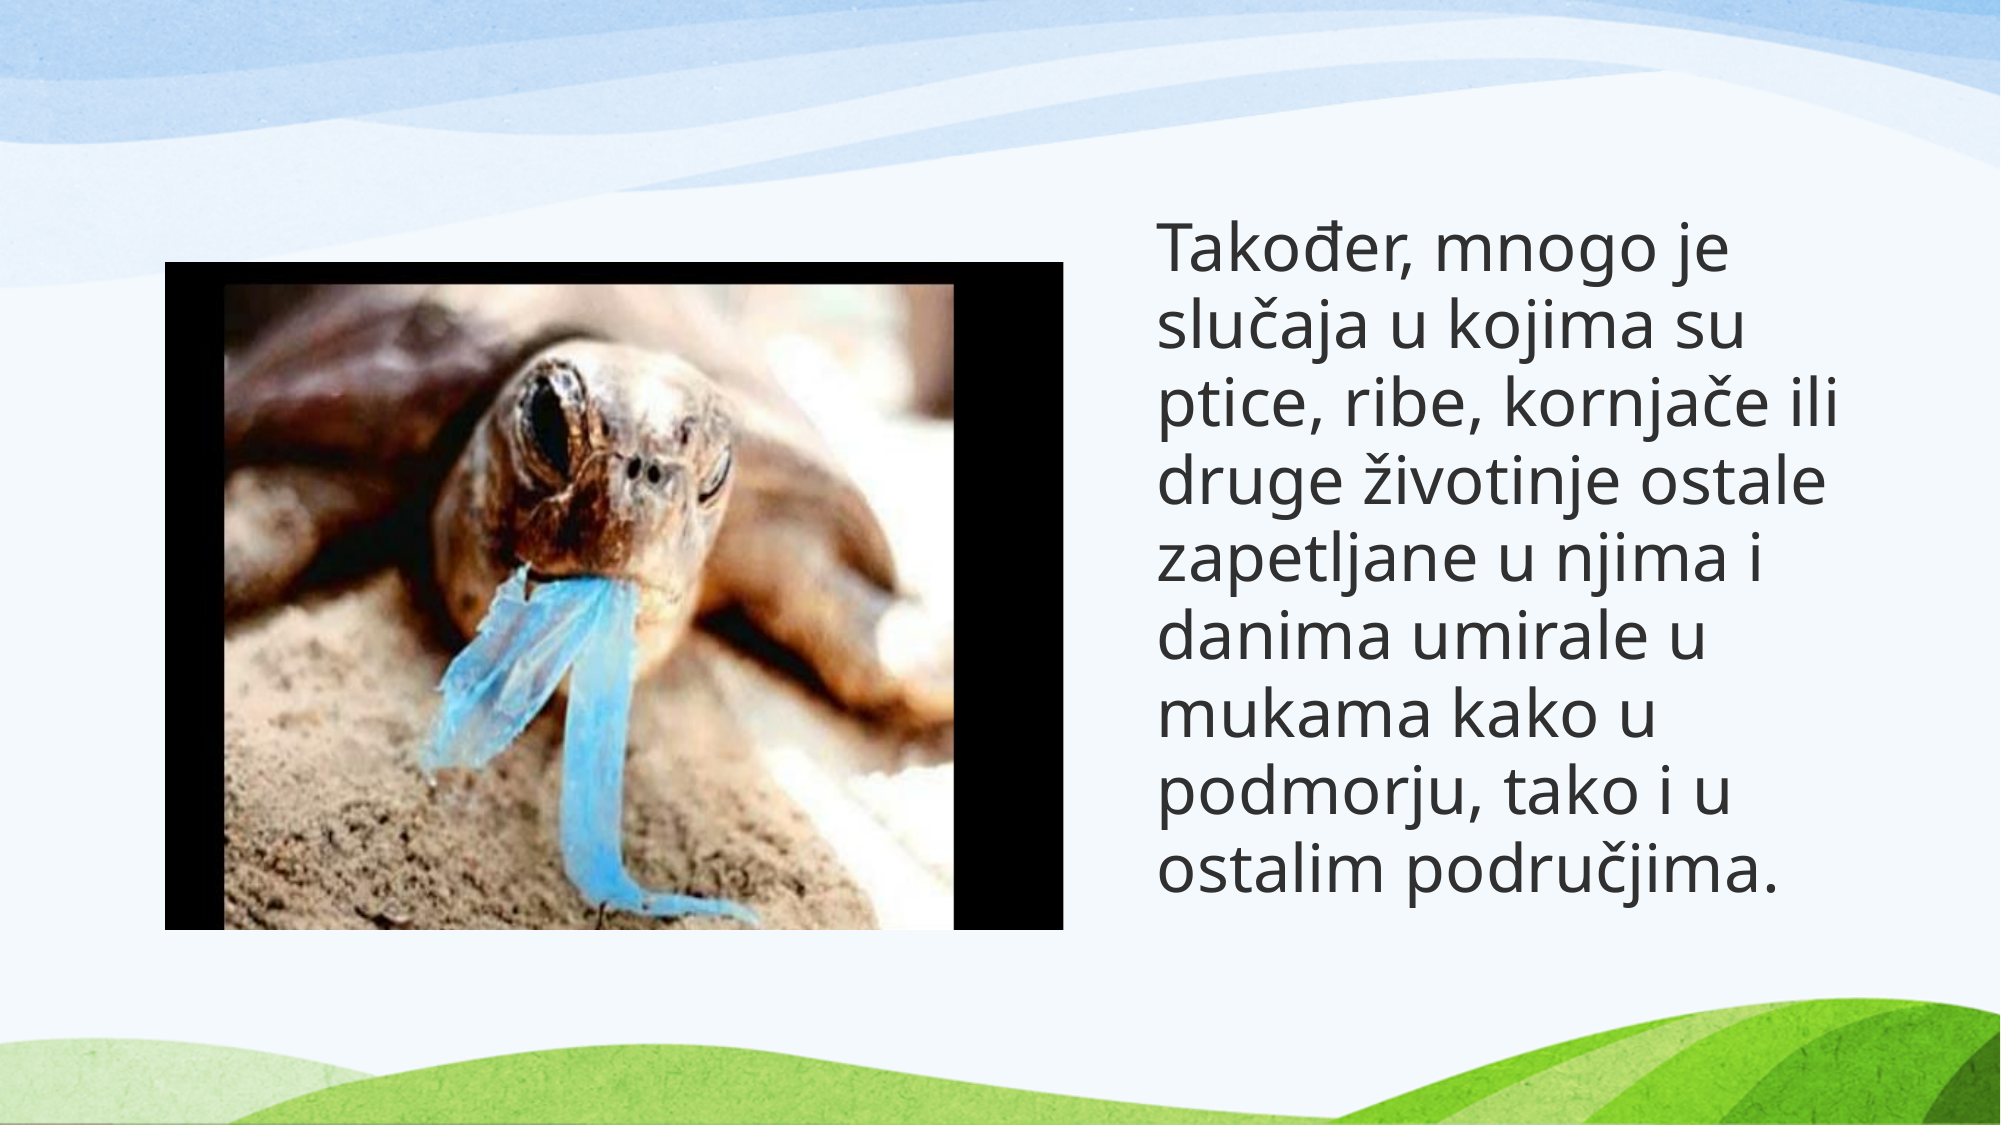

Također, mnogo je slučaja u kojima su ptice, ribe, kornjače ili druge životinje ostale zapetljane u njima i danima umirale u mukama kako u podmorju, tako i u ostalim područjima.
#